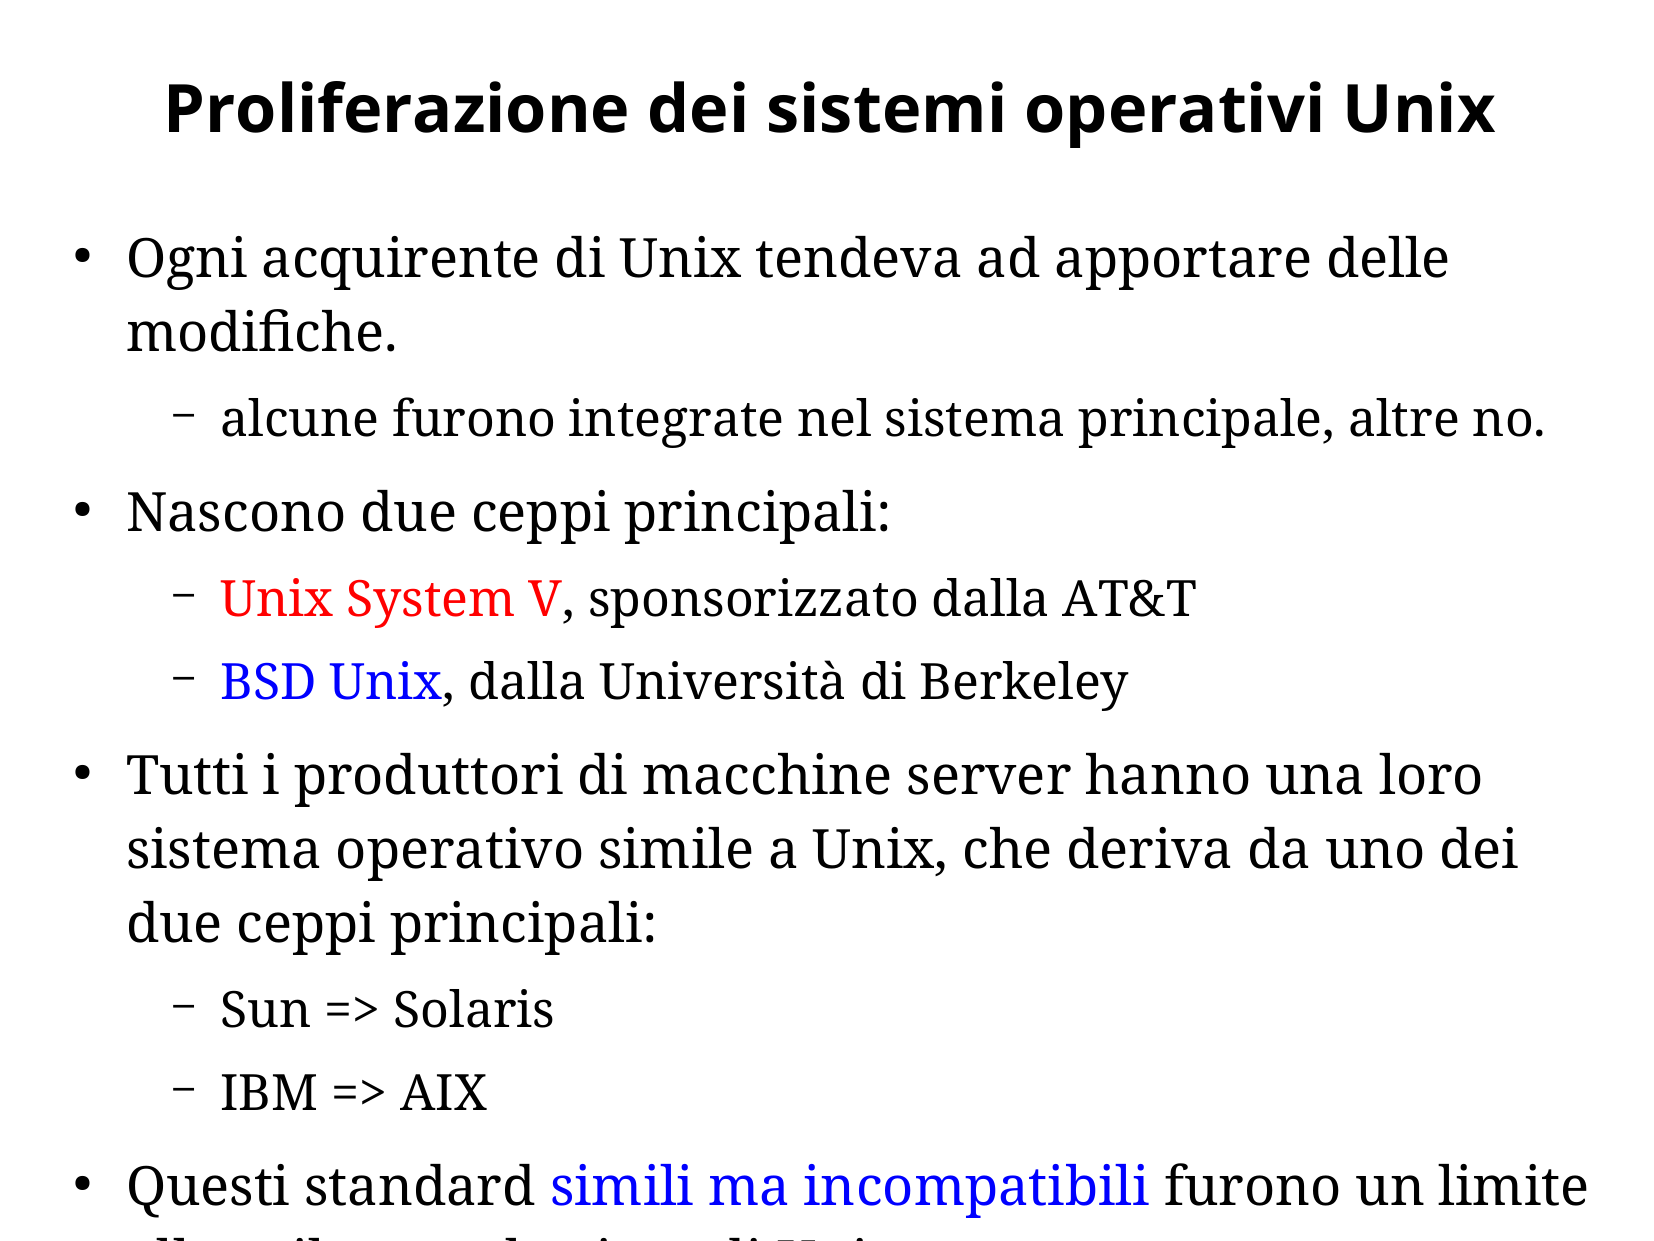

# Proliferazione dei sistemi operativi Unix
Ogni acquirente di Unix tendeva ad apportare delle modifiche.
alcune furono integrate nel sistema principale, altre no.
Nascono due ceppi principali:
Unix System V, sponsorizzato dalla AT&T
BSD Unix, dalla Università di Berkeley
Tutti i produttori di macchine server hanno una loro sistema operativo simile a Unix, che deriva da uno dei due ceppi principali:
Sun => Solaris
IBM => AIX
Questi standard simili ma incompatibili furono un limite allo sviluppo ulteriore di Unix.